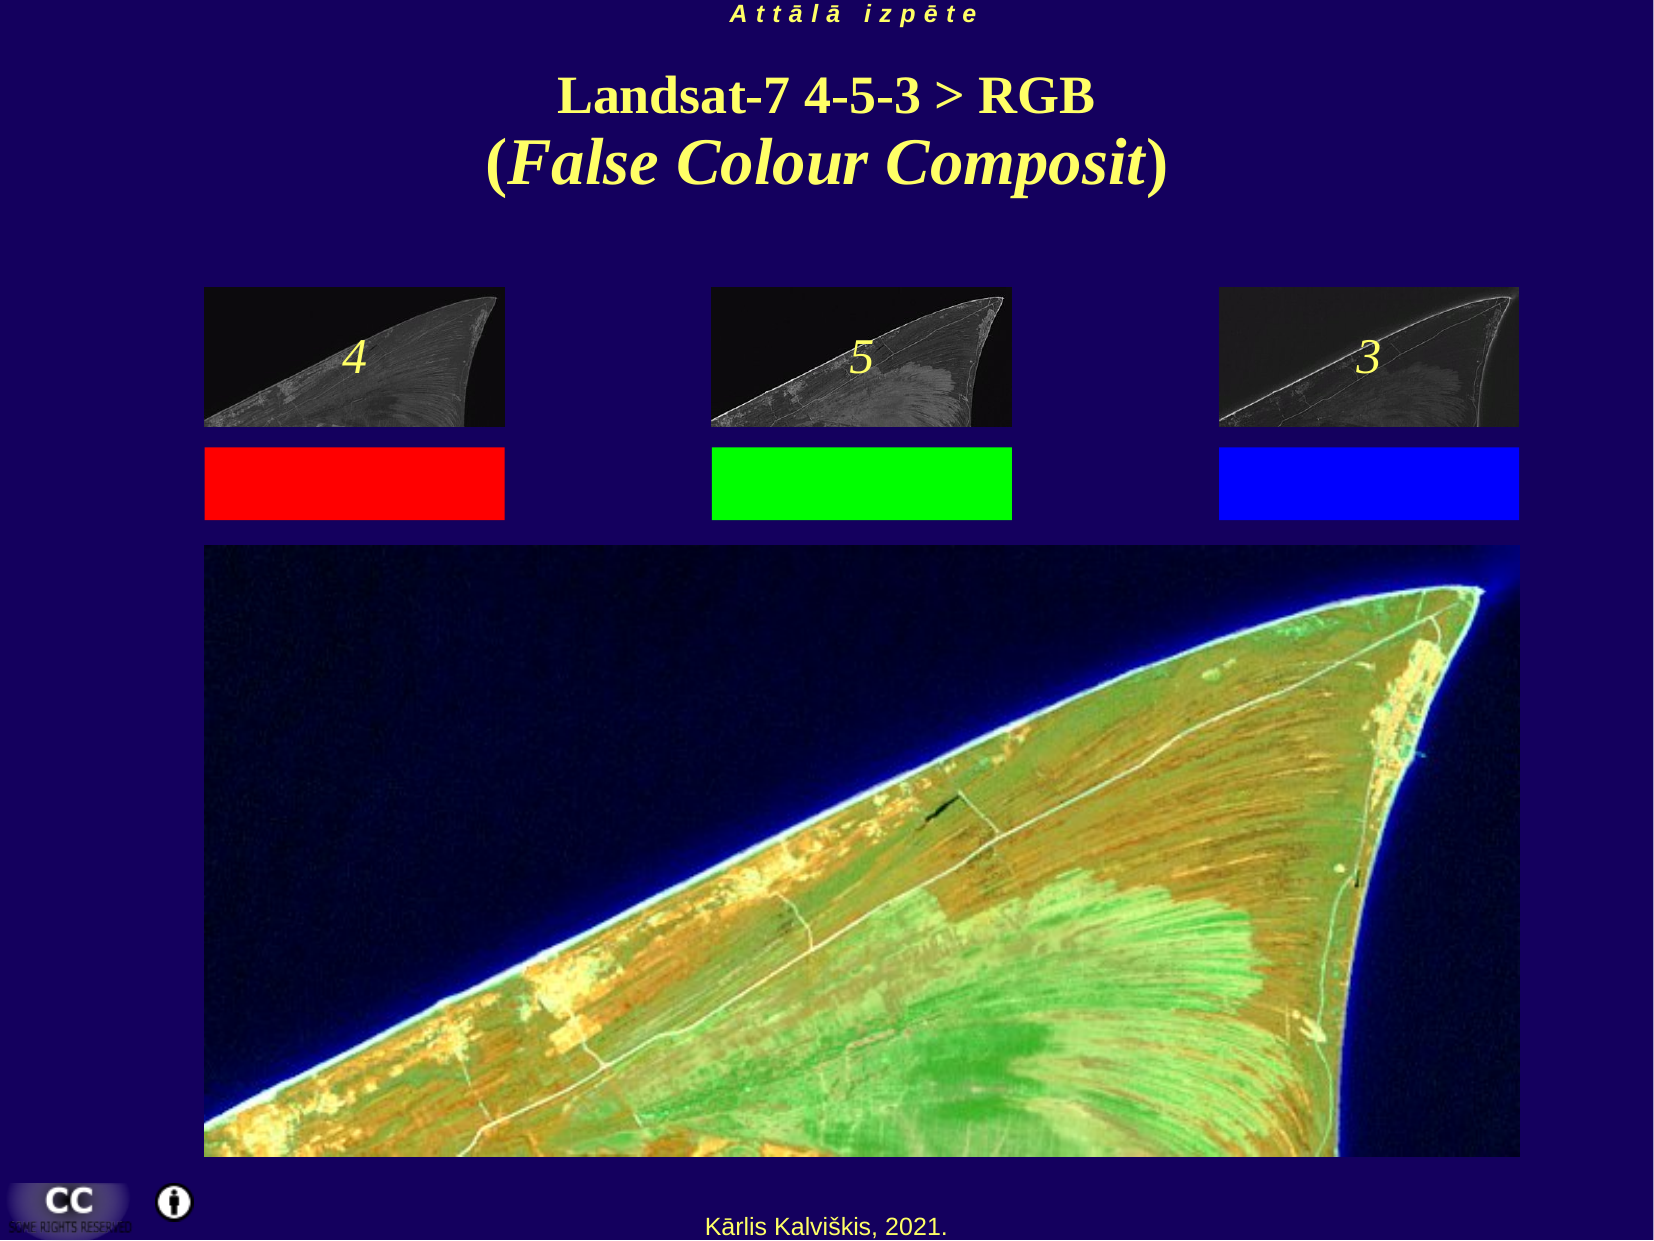

# Landsat-7 4-5-3 > RGB (False Colour Composit)
4
5
3